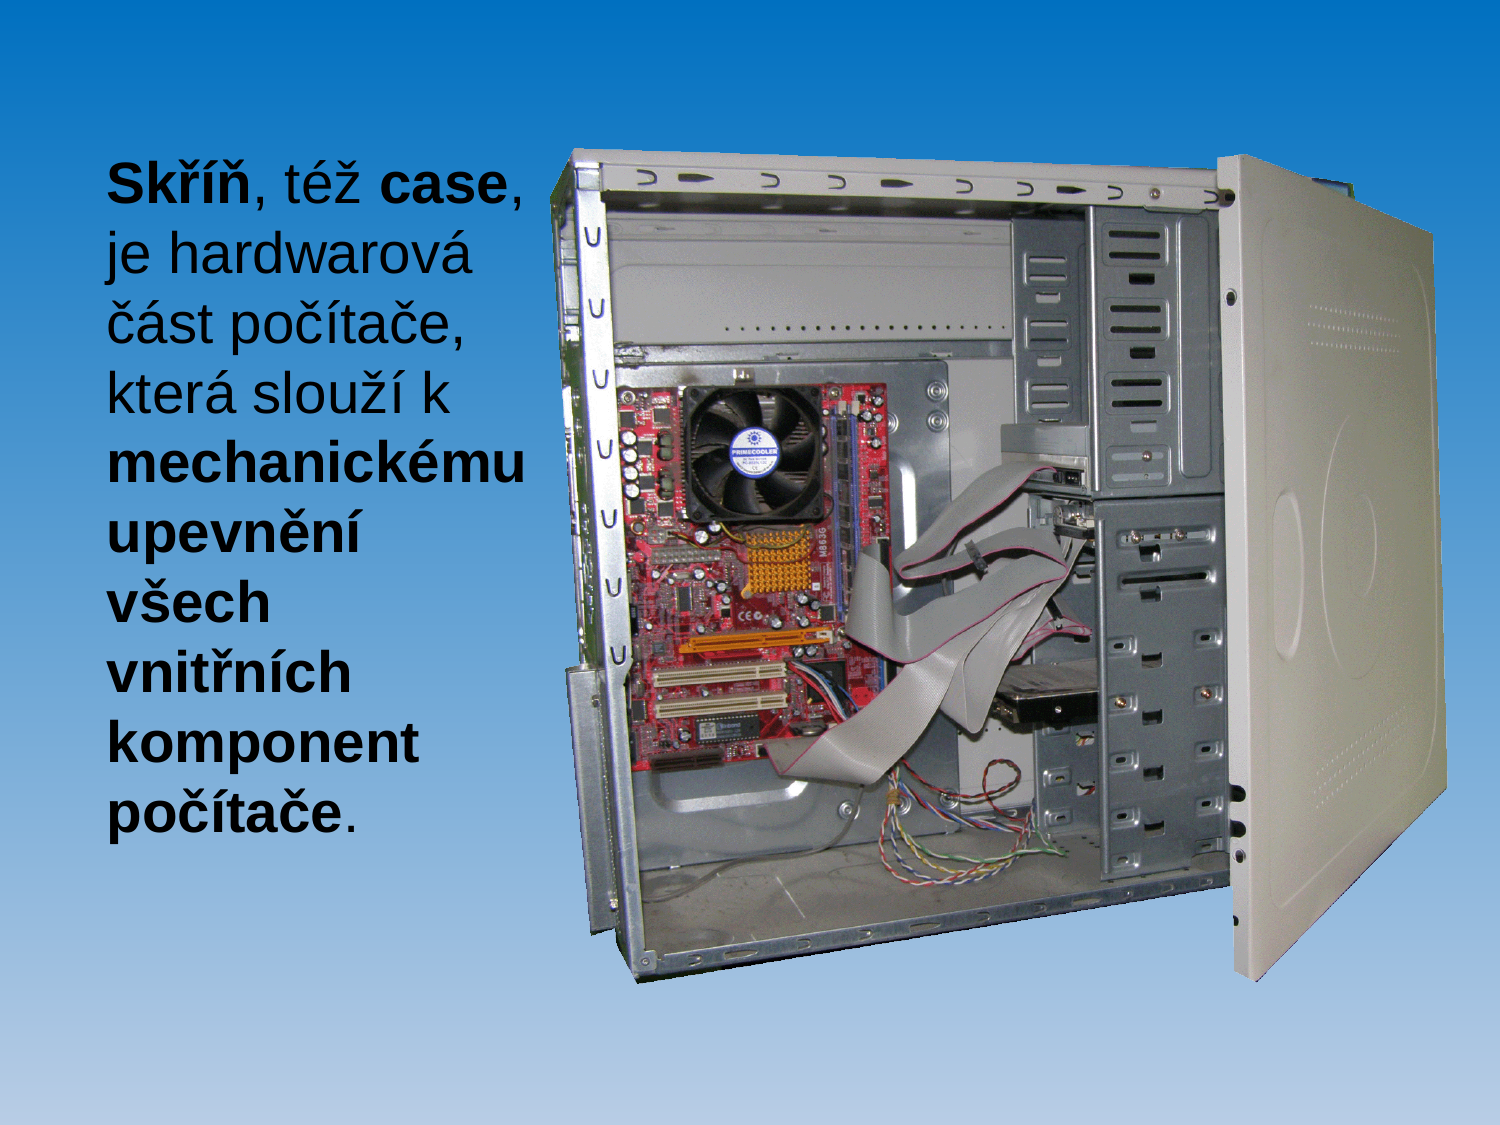

# Skříň, též case, je hardwarová část počítače, která slouží k mechanickému upevnění všech vnitřních komponent počítače.